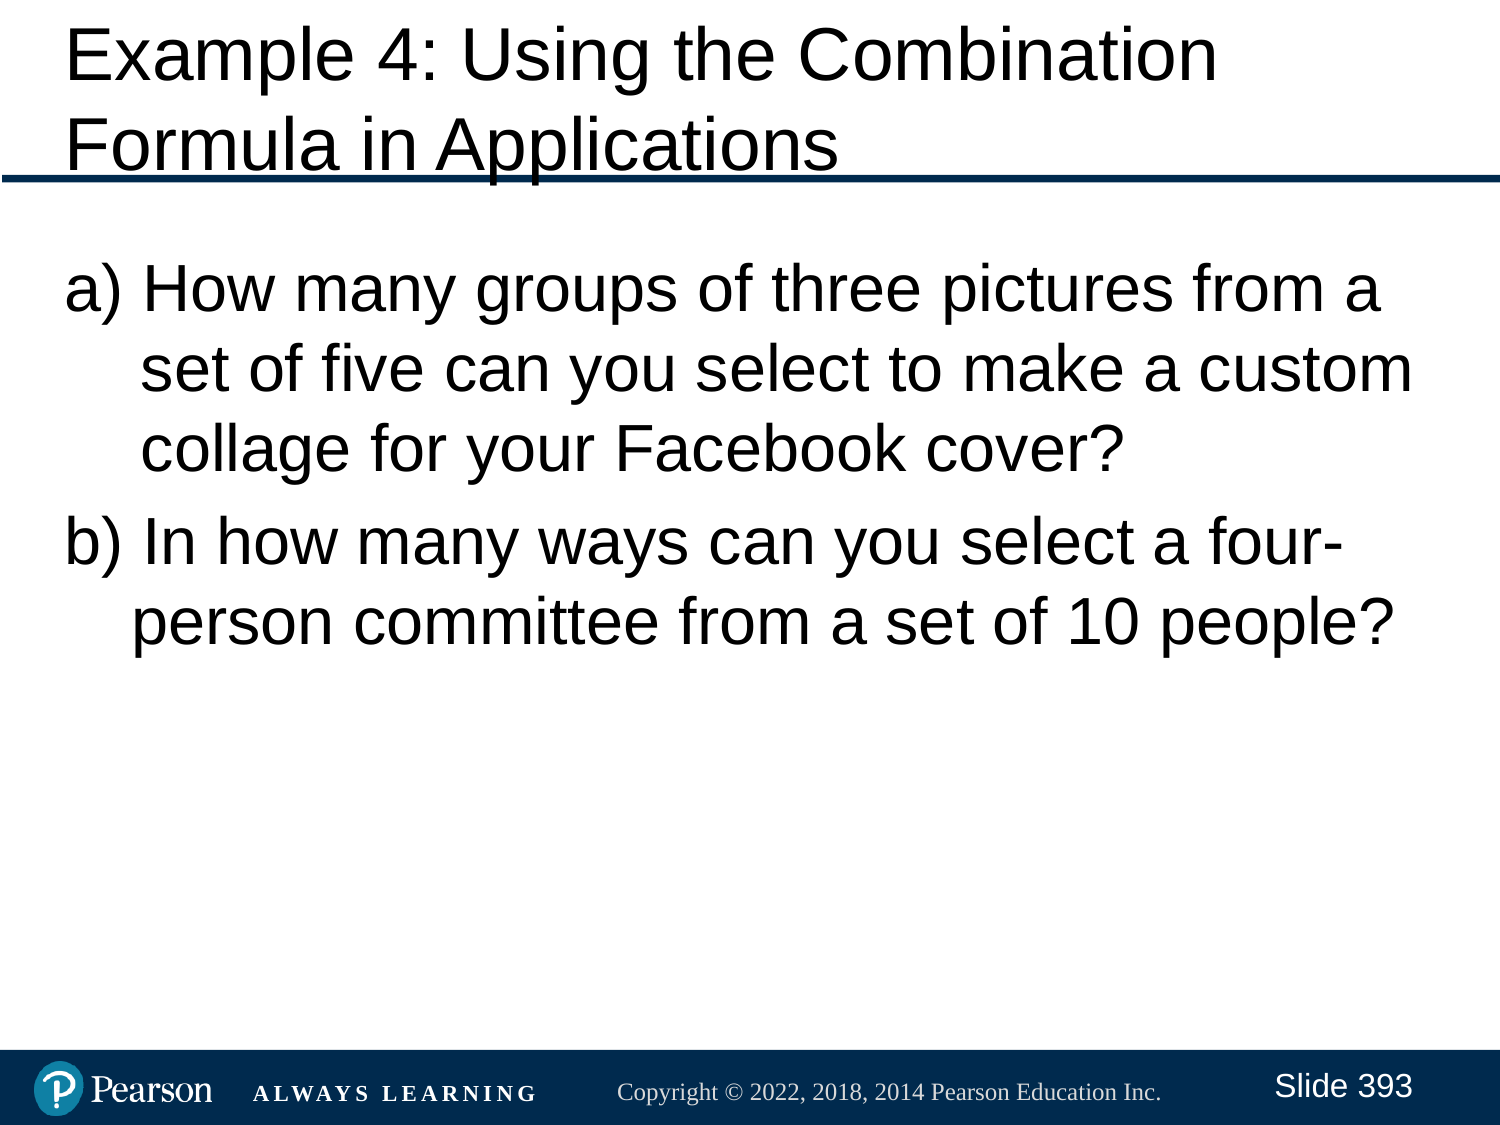

# Example 4: Using the Combination Formula in Applications
a) How many groups of three pictures from a set of five can you select to make a custom collage for your Facebook cover?
b) In how many ways can you select a four-person committee from a set of 10 people?